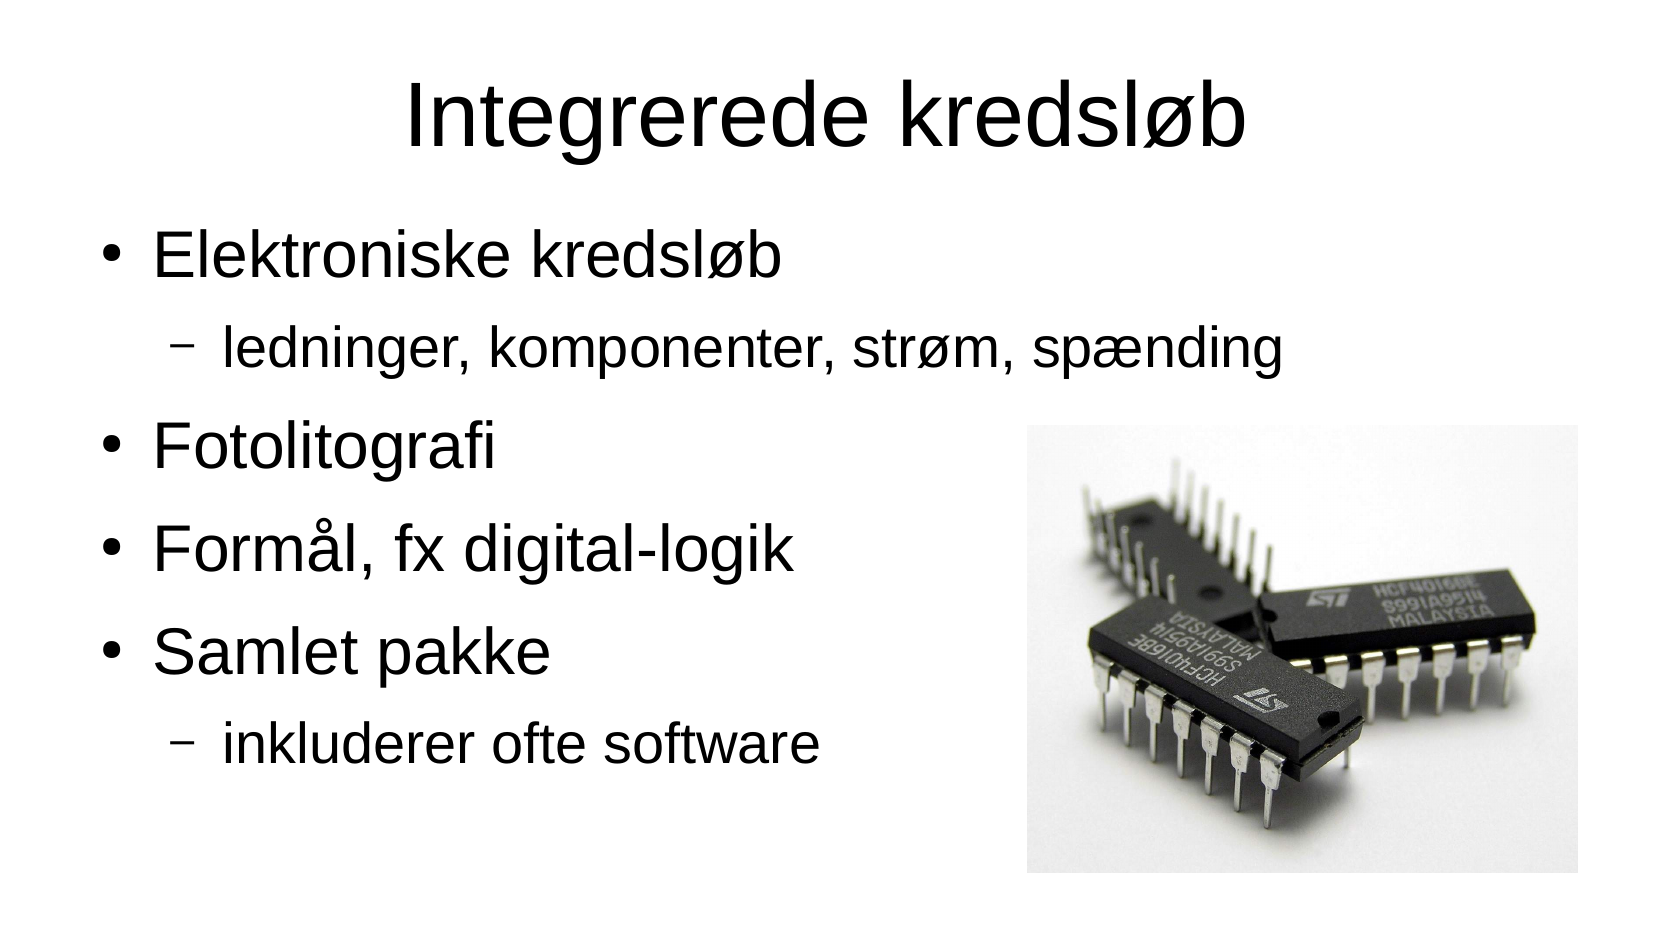

# Integrerede kredsløb
Elektroniske kredsløb
ledninger, komponenter, strøm, spænding
Fotolitografi
Formål, fx digital-logik
Samlet pakke
inkluderer ofte software